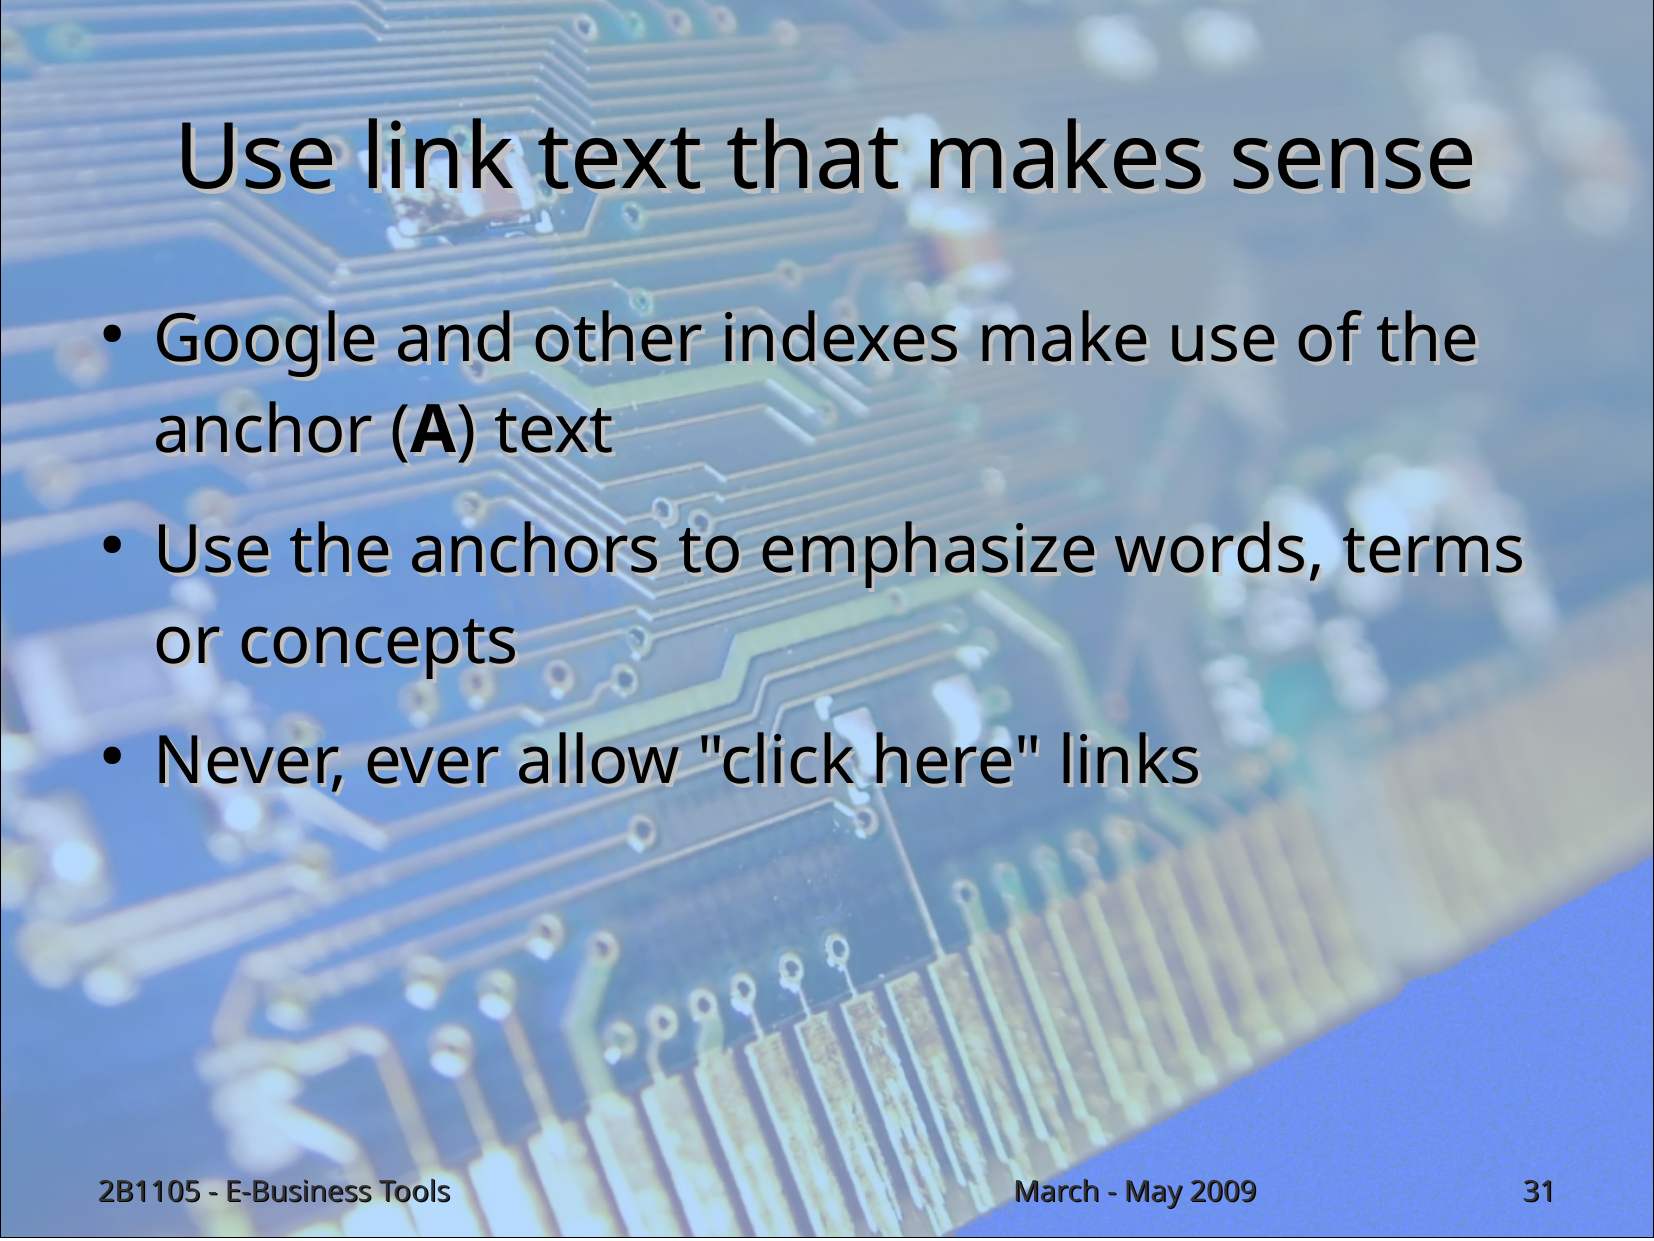

# Use link text that makes sense
Google and other indexes make use of the anchor (A) text
Use the anchors to emphasize words, terms or concepts
Never, ever allow "click here" links